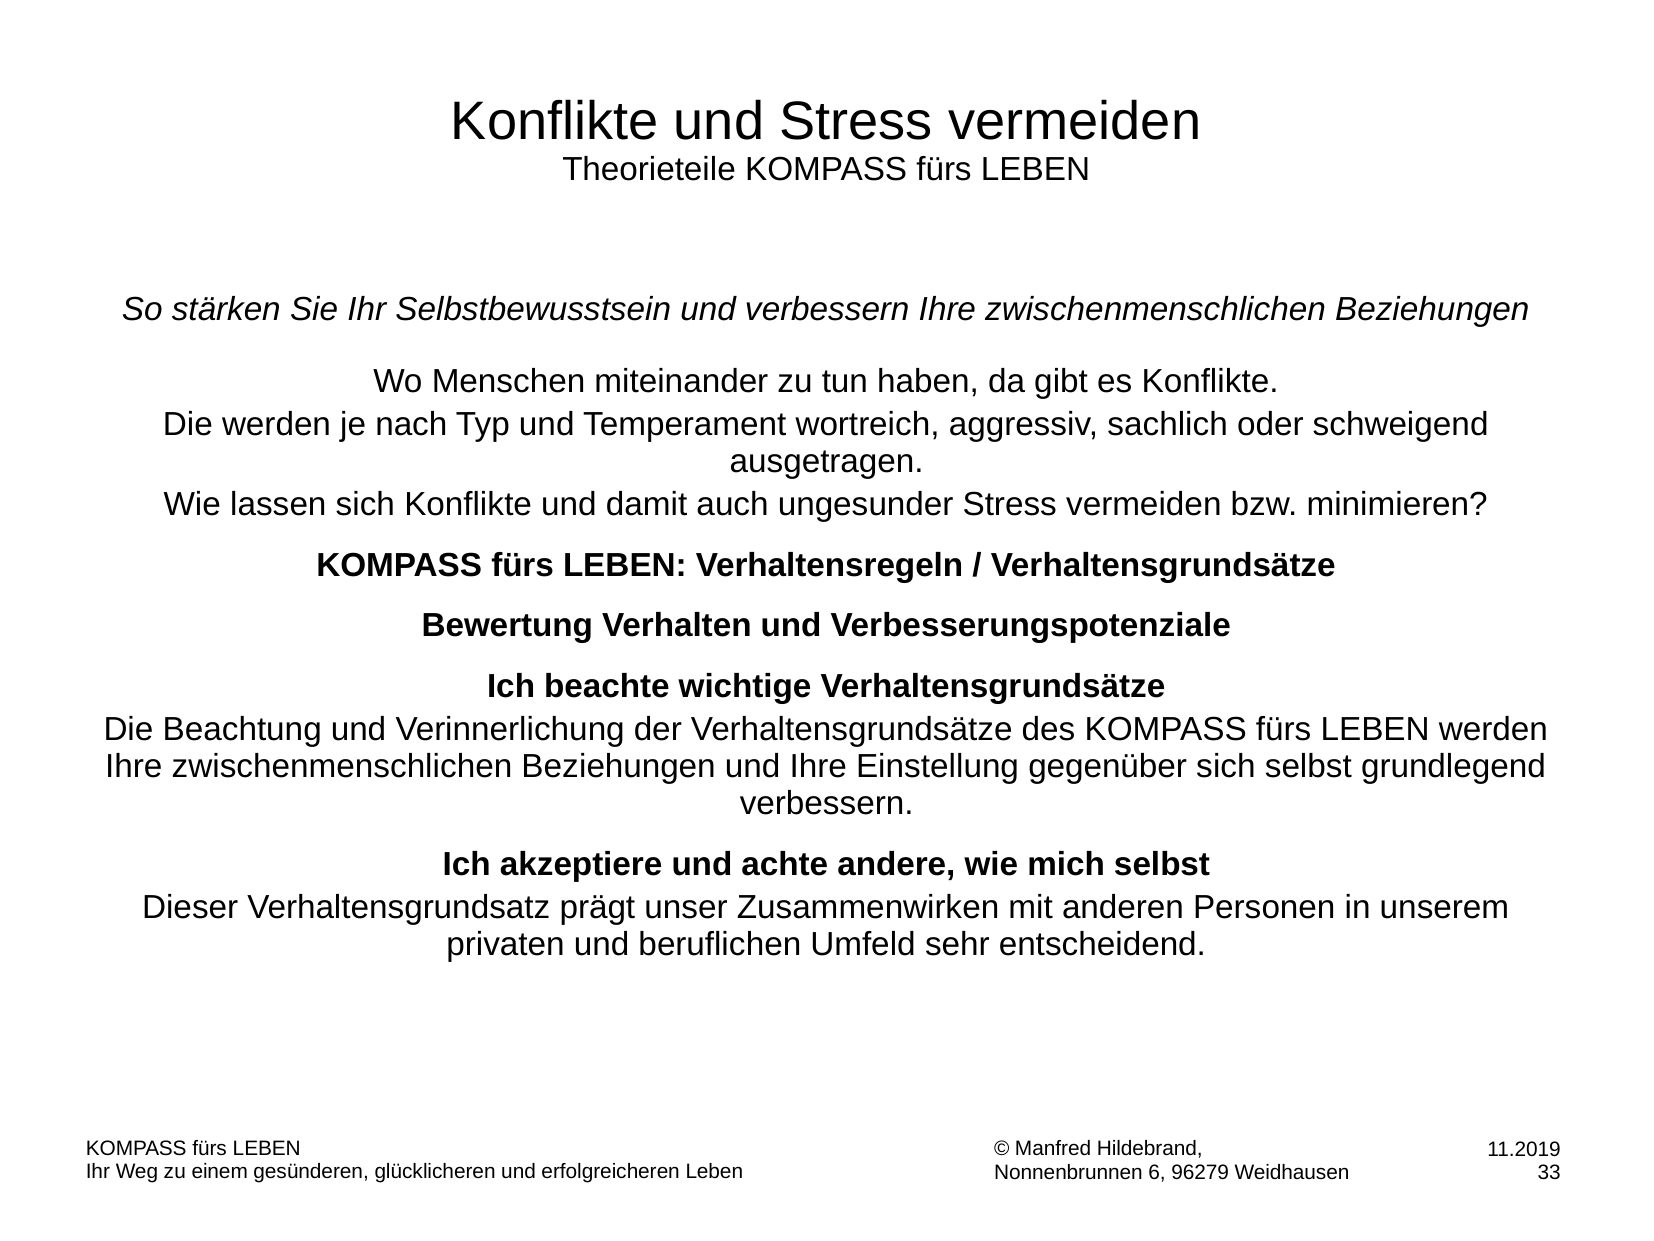

# Konflikte und Stress vermeiden Theorieteile KOMPASS fürs LEBEN
So stärken Sie Ihr Selbstbewusstsein und verbessern Ihre zwischenmenschlichen Beziehungen
Wo Menschen miteinander zu tun haben, da gibt es Konflikte.
Die werden je nach Typ und Temperament wortreich, aggressiv, sachlich oder schweigend ausgetragen.
Wie lassen sich Konflikte und damit auch ungesunder Stress vermeiden bzw. minimieren?
KOMPASS fürs LEBEN: Verhaltensregeln / Verhaltensgrundsätze
Bewertung Verhalten und Verbesserungspotenziale
Ich beachte wichtige Verhaltensgrundsätze
Die Beachtung und Verinnerlichung der Verhaltensgrundsätze des KOMPASS fürs LEBEN werden Ihre zwischenmenschlichen Beziehungen und Ihre Einstellung gegenüber sich selbst grundlegend verbessern.
Ich akzeptiere und achte andere, wie mich selbst
Dieser Verhaltensgrundsatz prägt unser Zusammenwirken mit anderen Personen in unserem privaten und beruflichen Umfeld sehr entscheidend.
KOMPASS fürs LEBEN
Ihr Weg zu einem gesünderen, glücklicheren und erfolgreicheren Leben
© Manfred Hildebrand,
Nonnenbrunnen 6, 96279 Weidhausen
11.2019
33